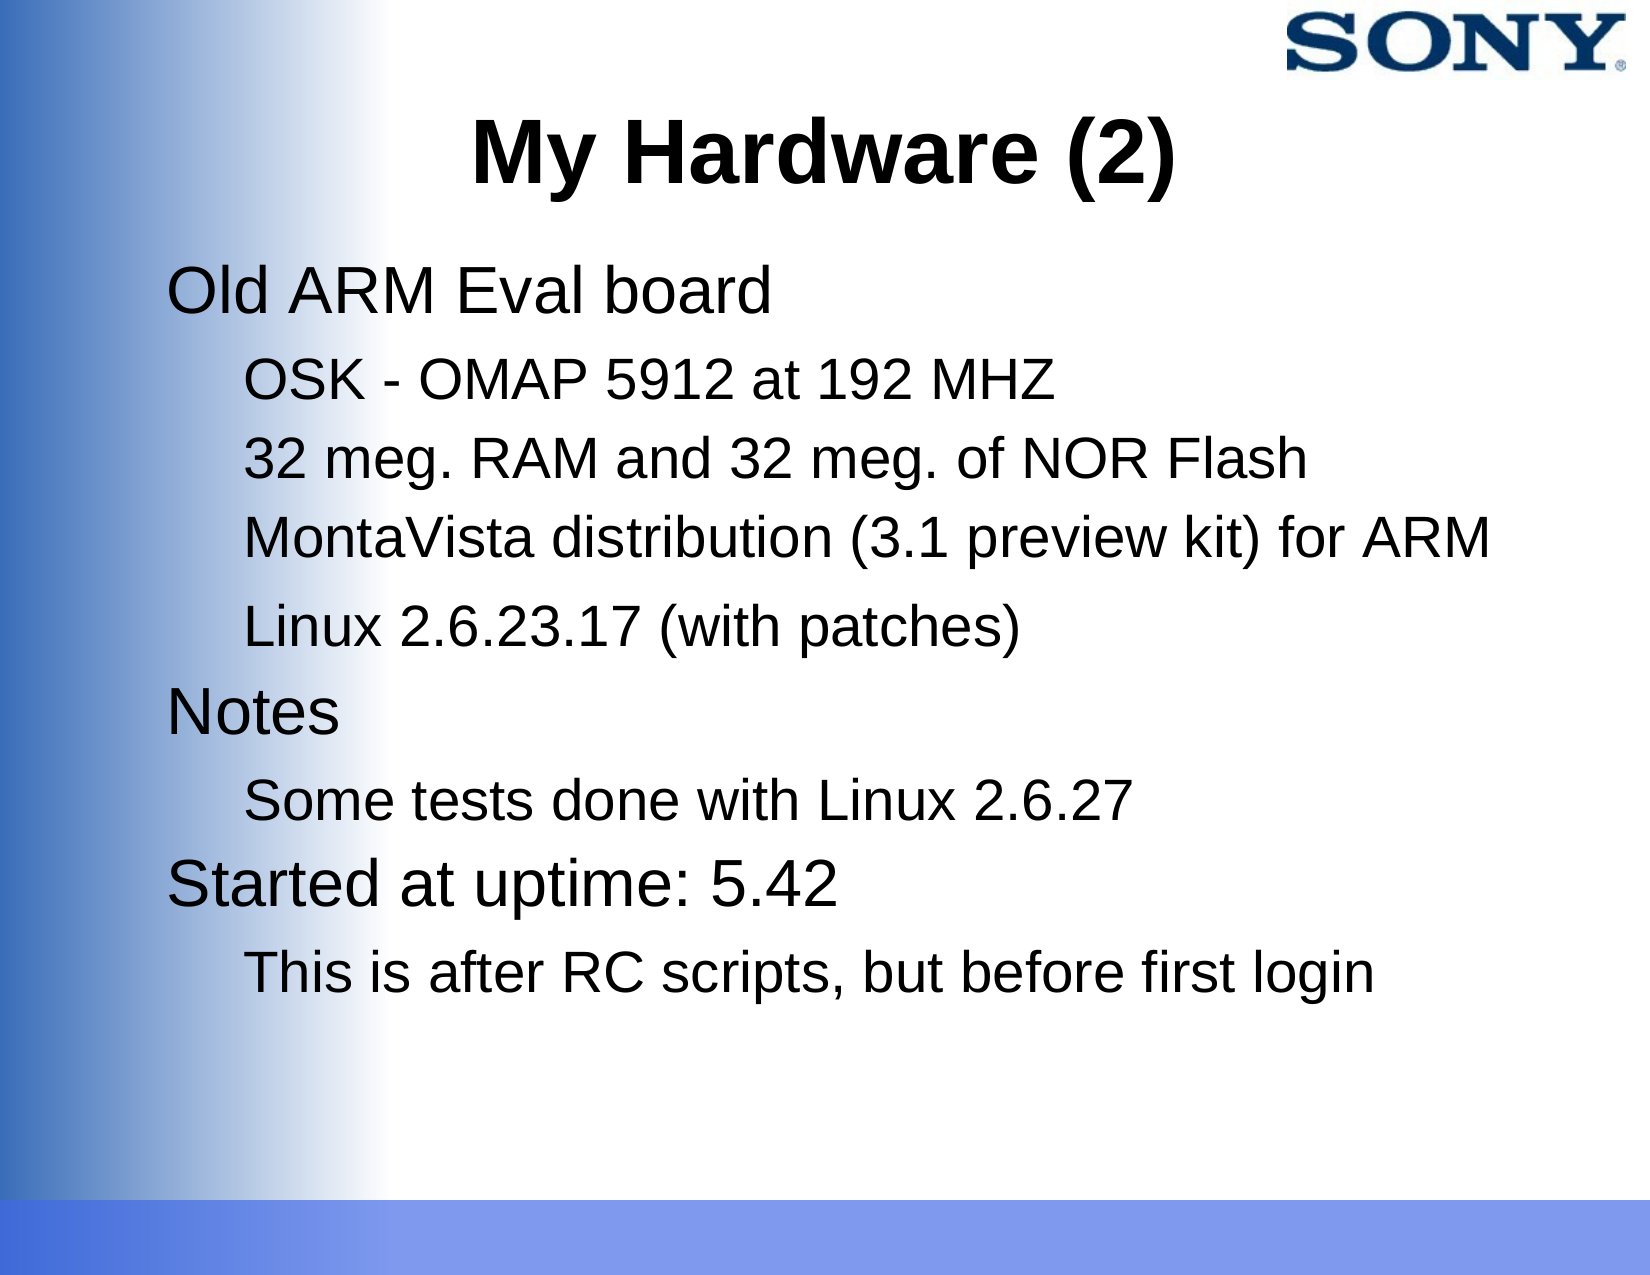

# My Hardware (2)
Old ARM Eval board
OSK - OMAP 5912 at 192 MHZ
32 meg. RAM and 32 meg. of NOR Flash
MontaVista distribution (3.1 preview kit) for ARM
Linux 2.6.23.17 (with patches)‏
Notes
Some tests done with Linux 2.6.27
Started at uptime: 5.42
This is after RC scripts, but before first login